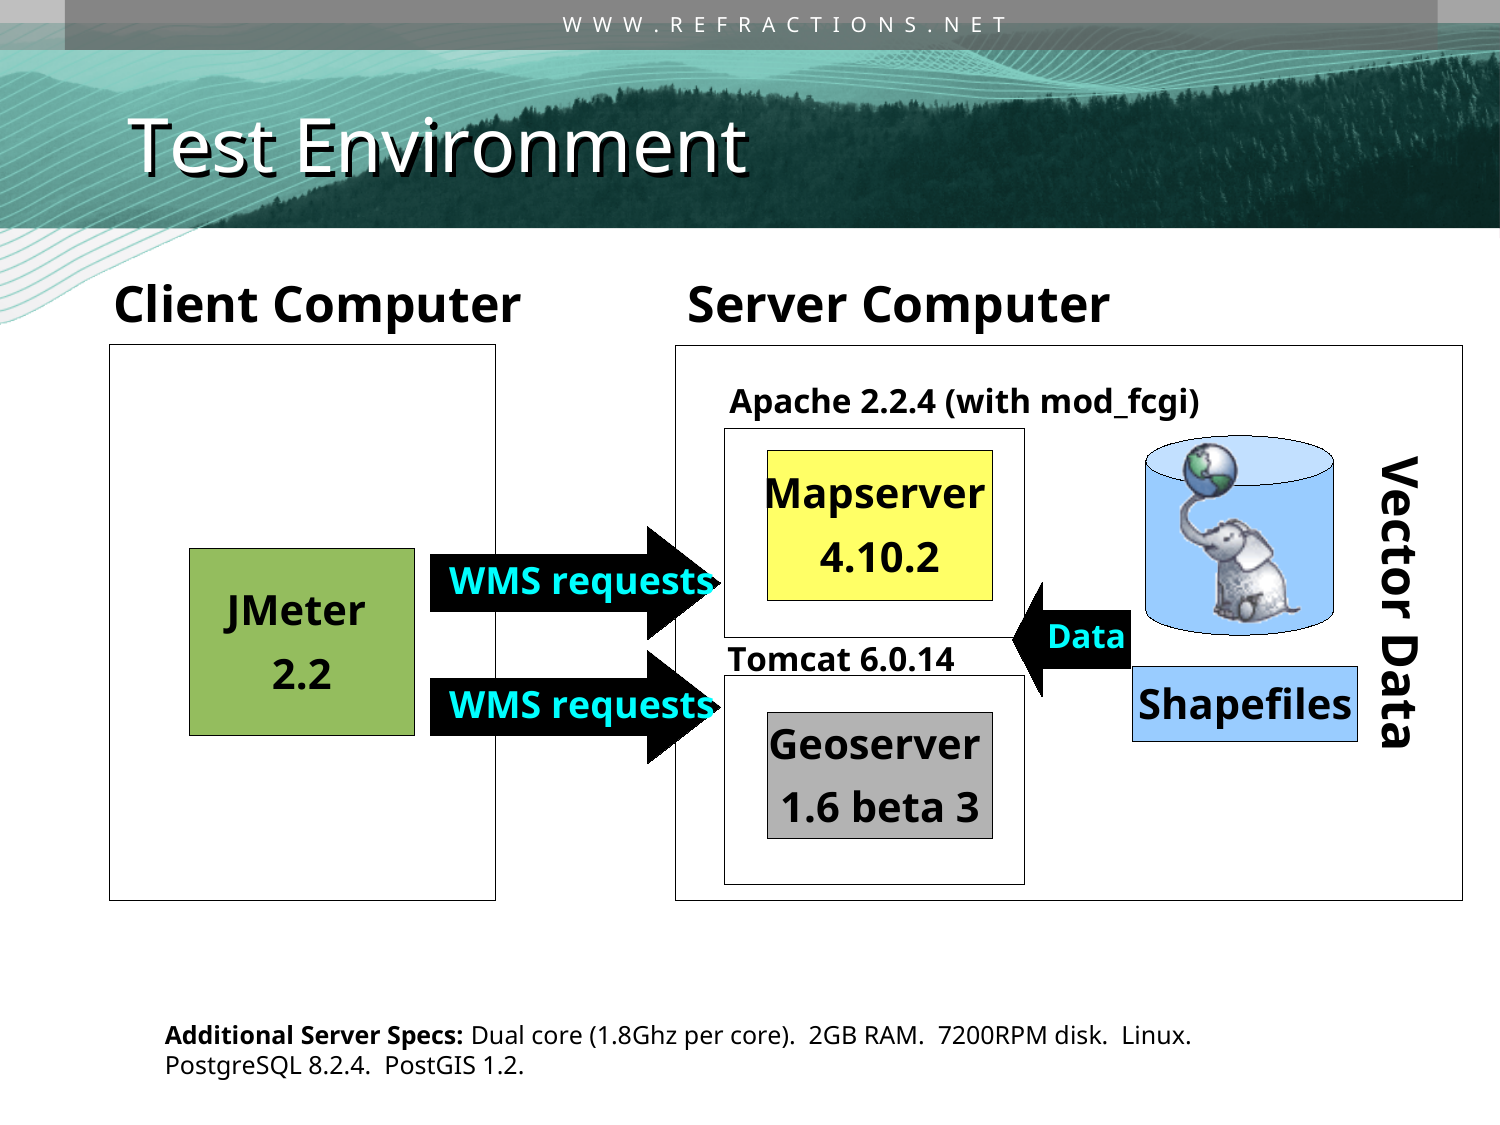

# Test Environment
Client Computer
Server Computer
Apache 2.2.4 (with mod_fcgi)
Mapserver
4.10.2
JMeter
2.2
WMS requests
Vector Data
Data
Tomcat 6.0.14
Shapefiles
WMS requests
Geoserver
1.6 beta 3
Additional Server Specs: Dual core (1.8Ghz per core). 2GB RAM. 7200RPM disk. Linux. PostgreSQL 8.2.4. PostGIS 1.2.